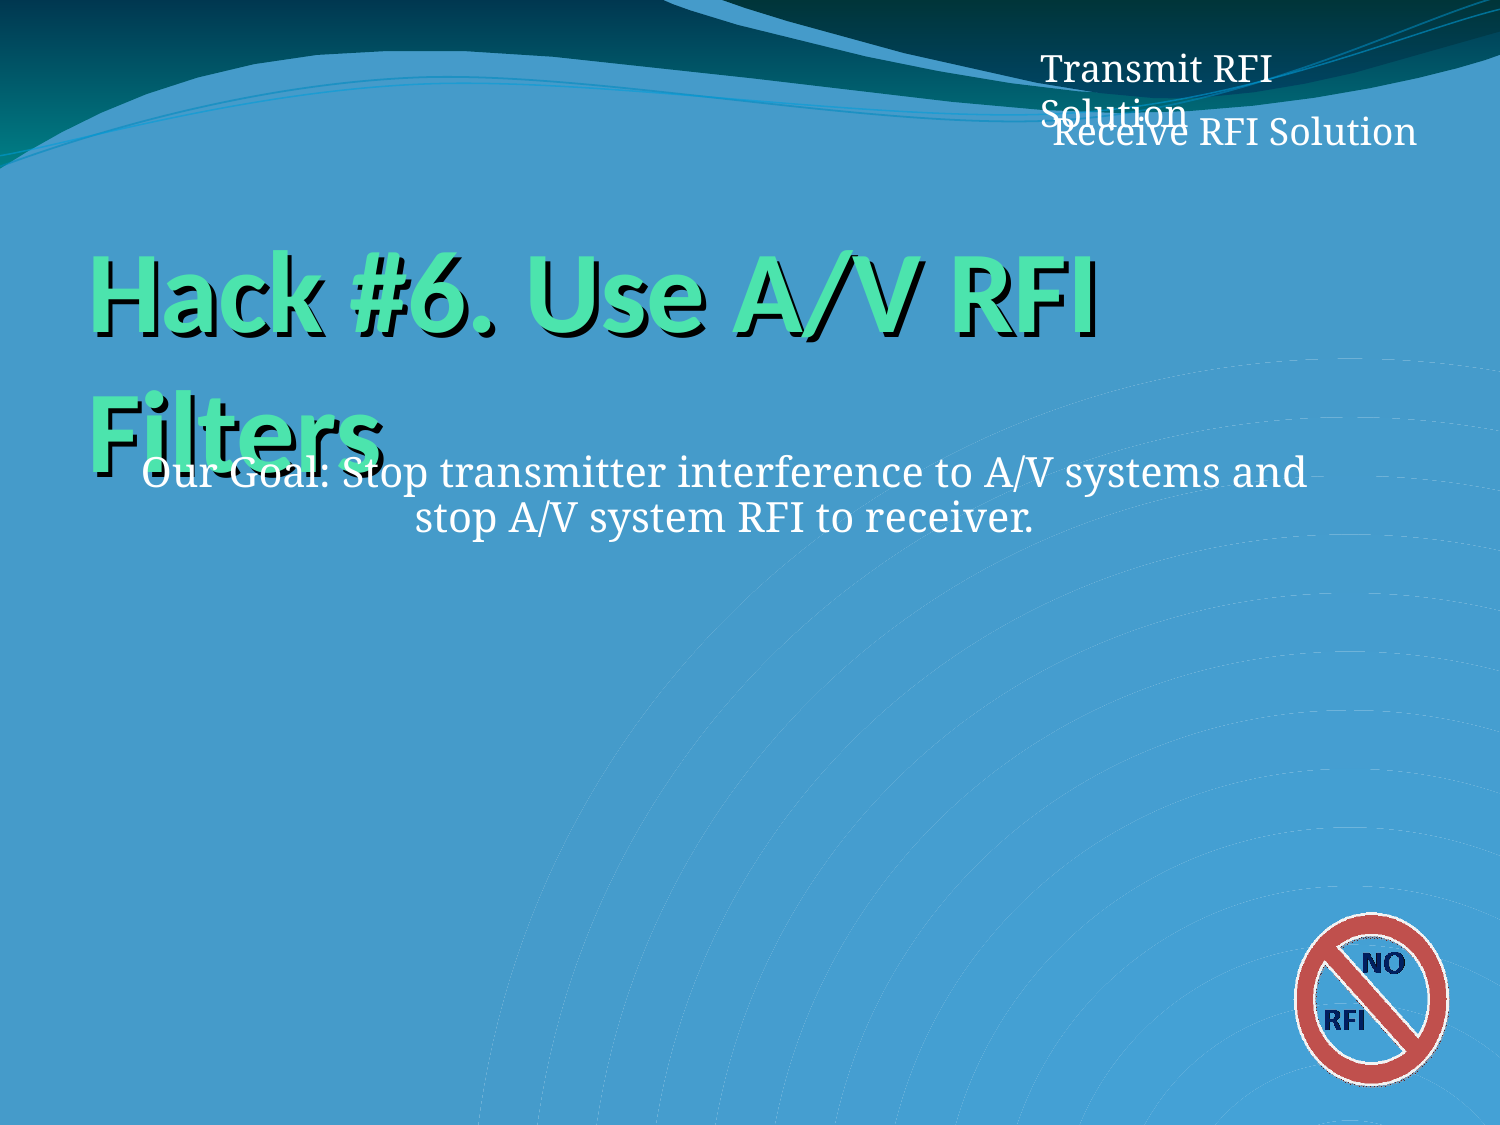

Transmit RFI Solution
Receive RFI Solution
# Hack #6. Use A/V RFI Filters
Our Goal: Stop transmitter interference to A/V systems and stop A/V system RFI to receiver.